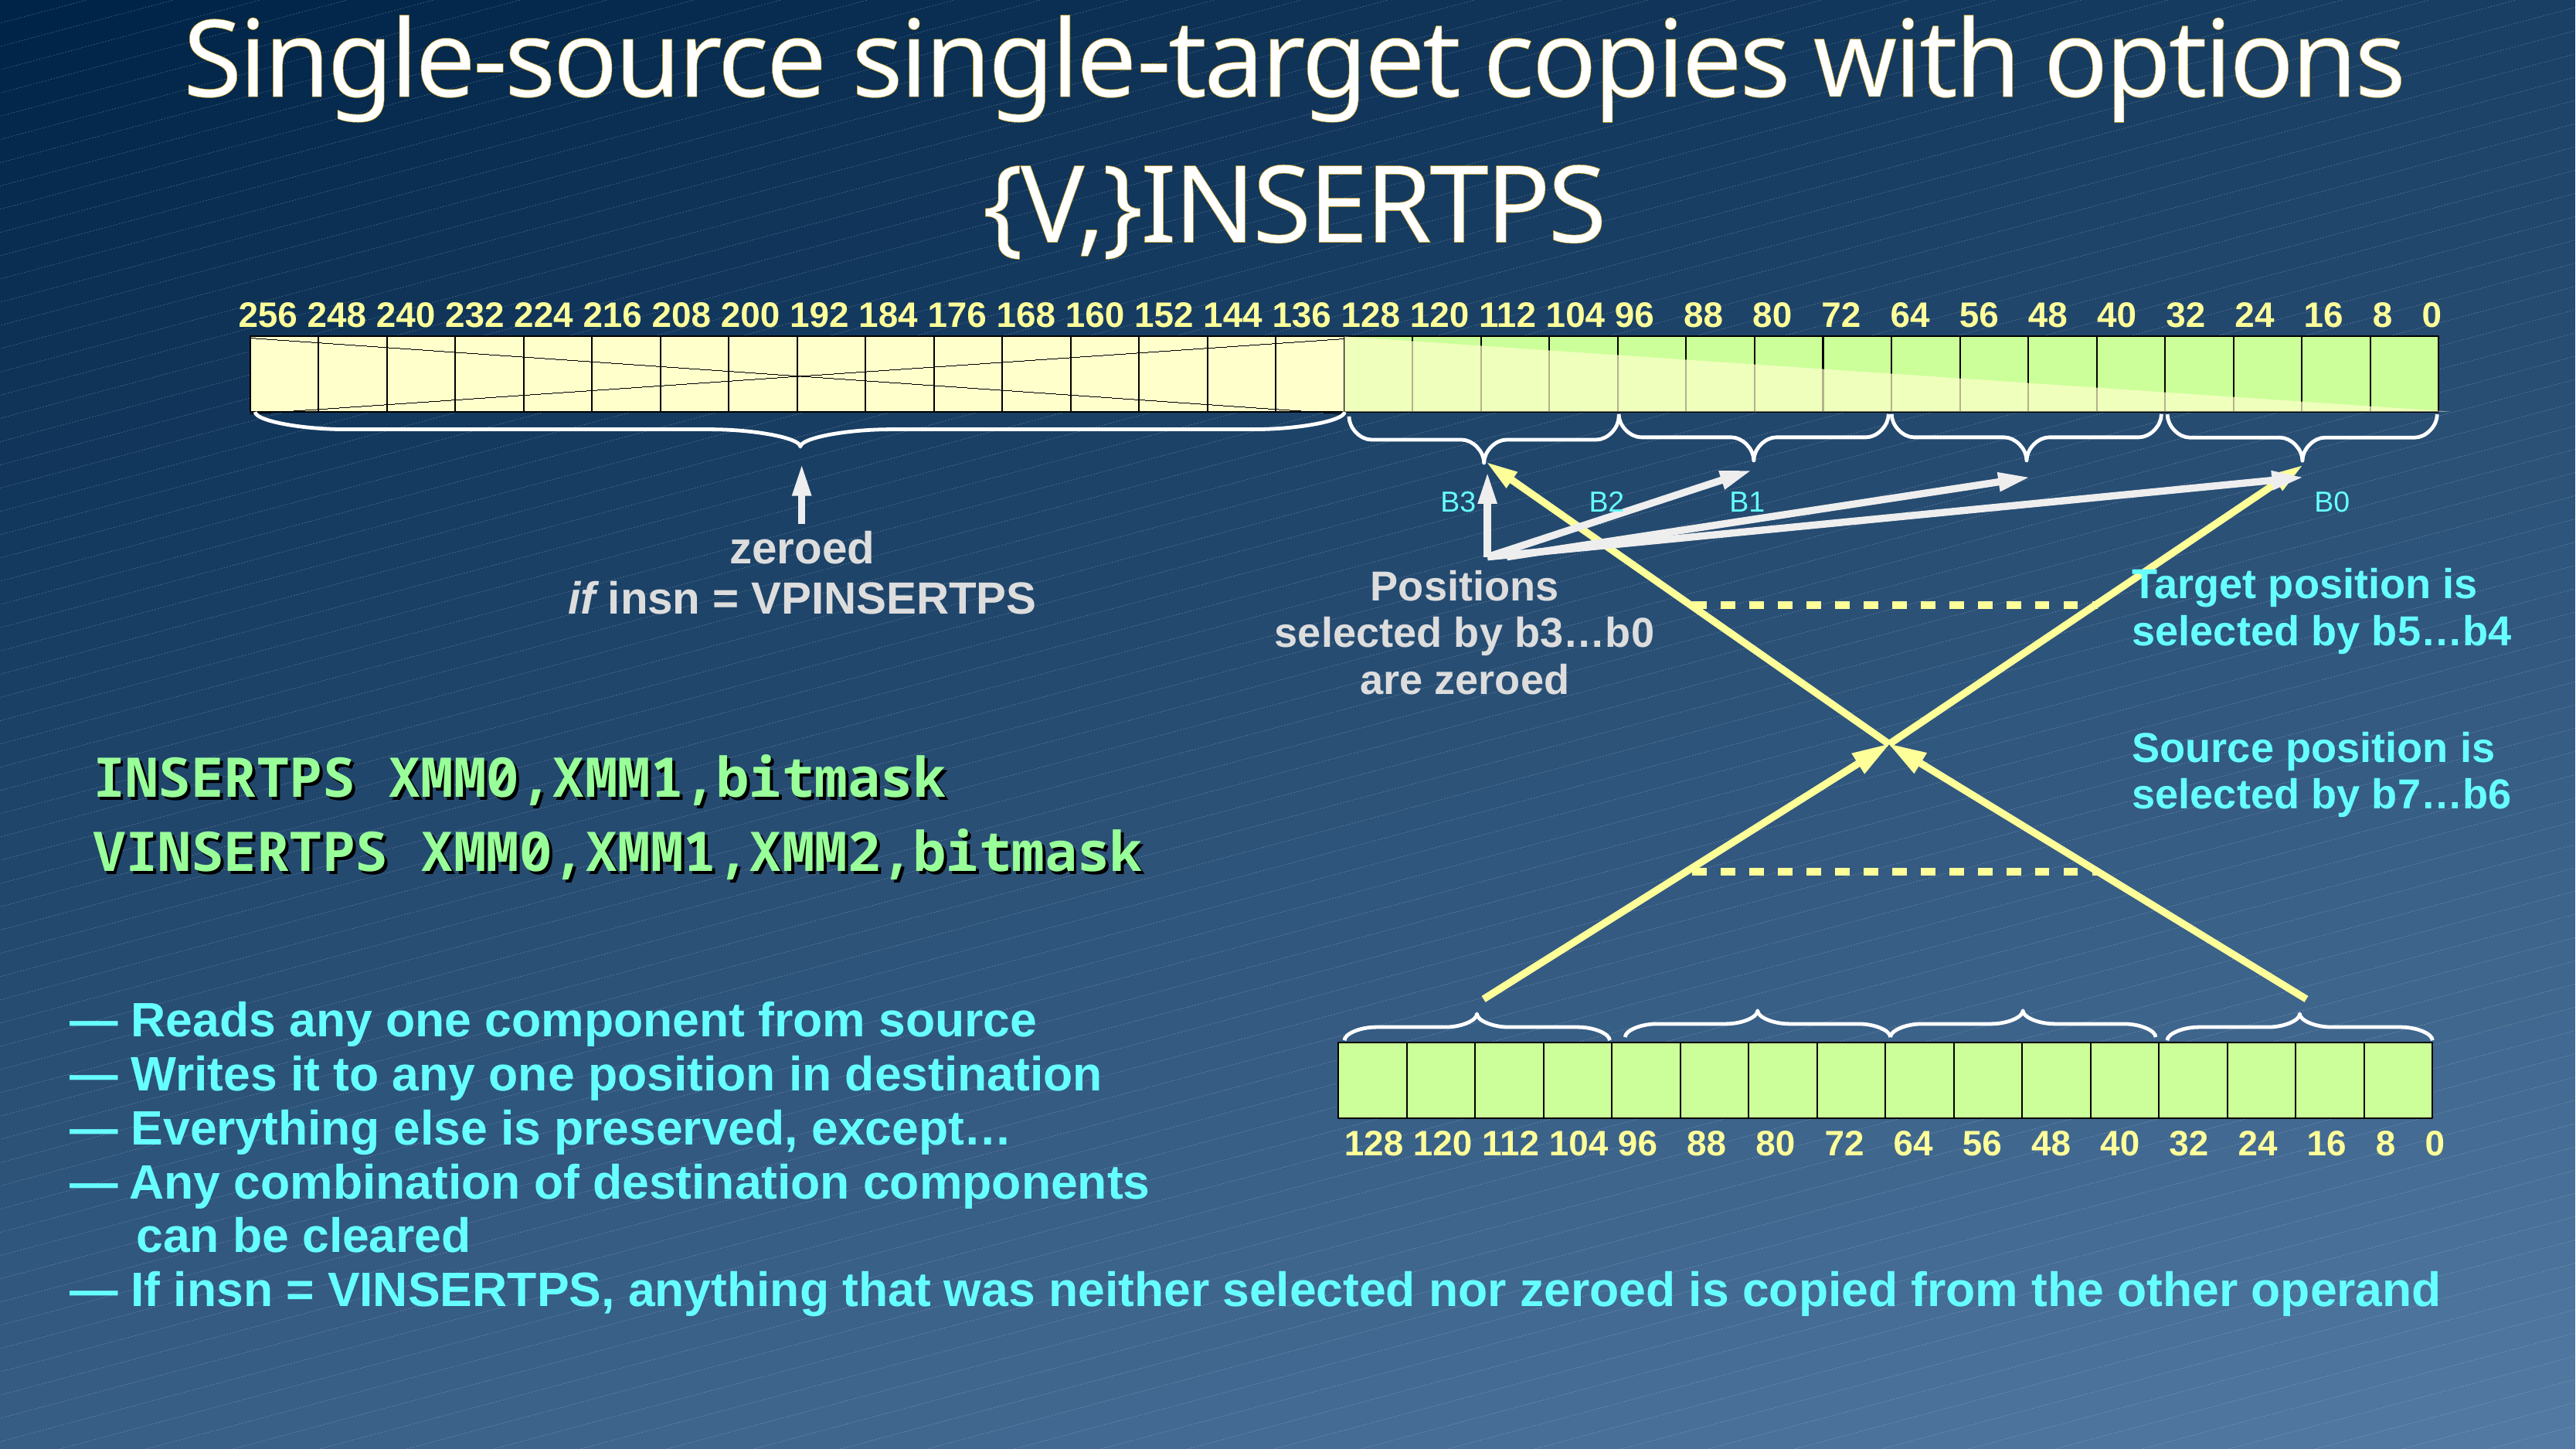

# Single-source single-target copies with options {V,}INSERTPS
256 248 240 232 224 216 208 200 192 184 176 168 160 152 144 136 128 120 112 104 96 88 80 72 64 56 48 40 32 24 16 8 0
 B3 B2 B1 B0
zeroed
if insn = VPINSERTPS
Target position is
selected by b5…b4
Positions
selected by b3…b0
are zeroed
Source position is
selected by b7…b6
INSERTPS XMM0,XMM1,bitmask
VINSERTPS XMM0,XMM1,XMM2,bitmask
— Reads any one component from source
— Writes it to any one position in destination
— Everything else is preserved, except…
— Any combination of destination components
 can be cleared
— If insn = VINSERTPS, anything that was neither selected nor zeroed is copied from the other operand
128 120 112 104 96 88 80 72 64 56 48 40 32 24 16 8 0